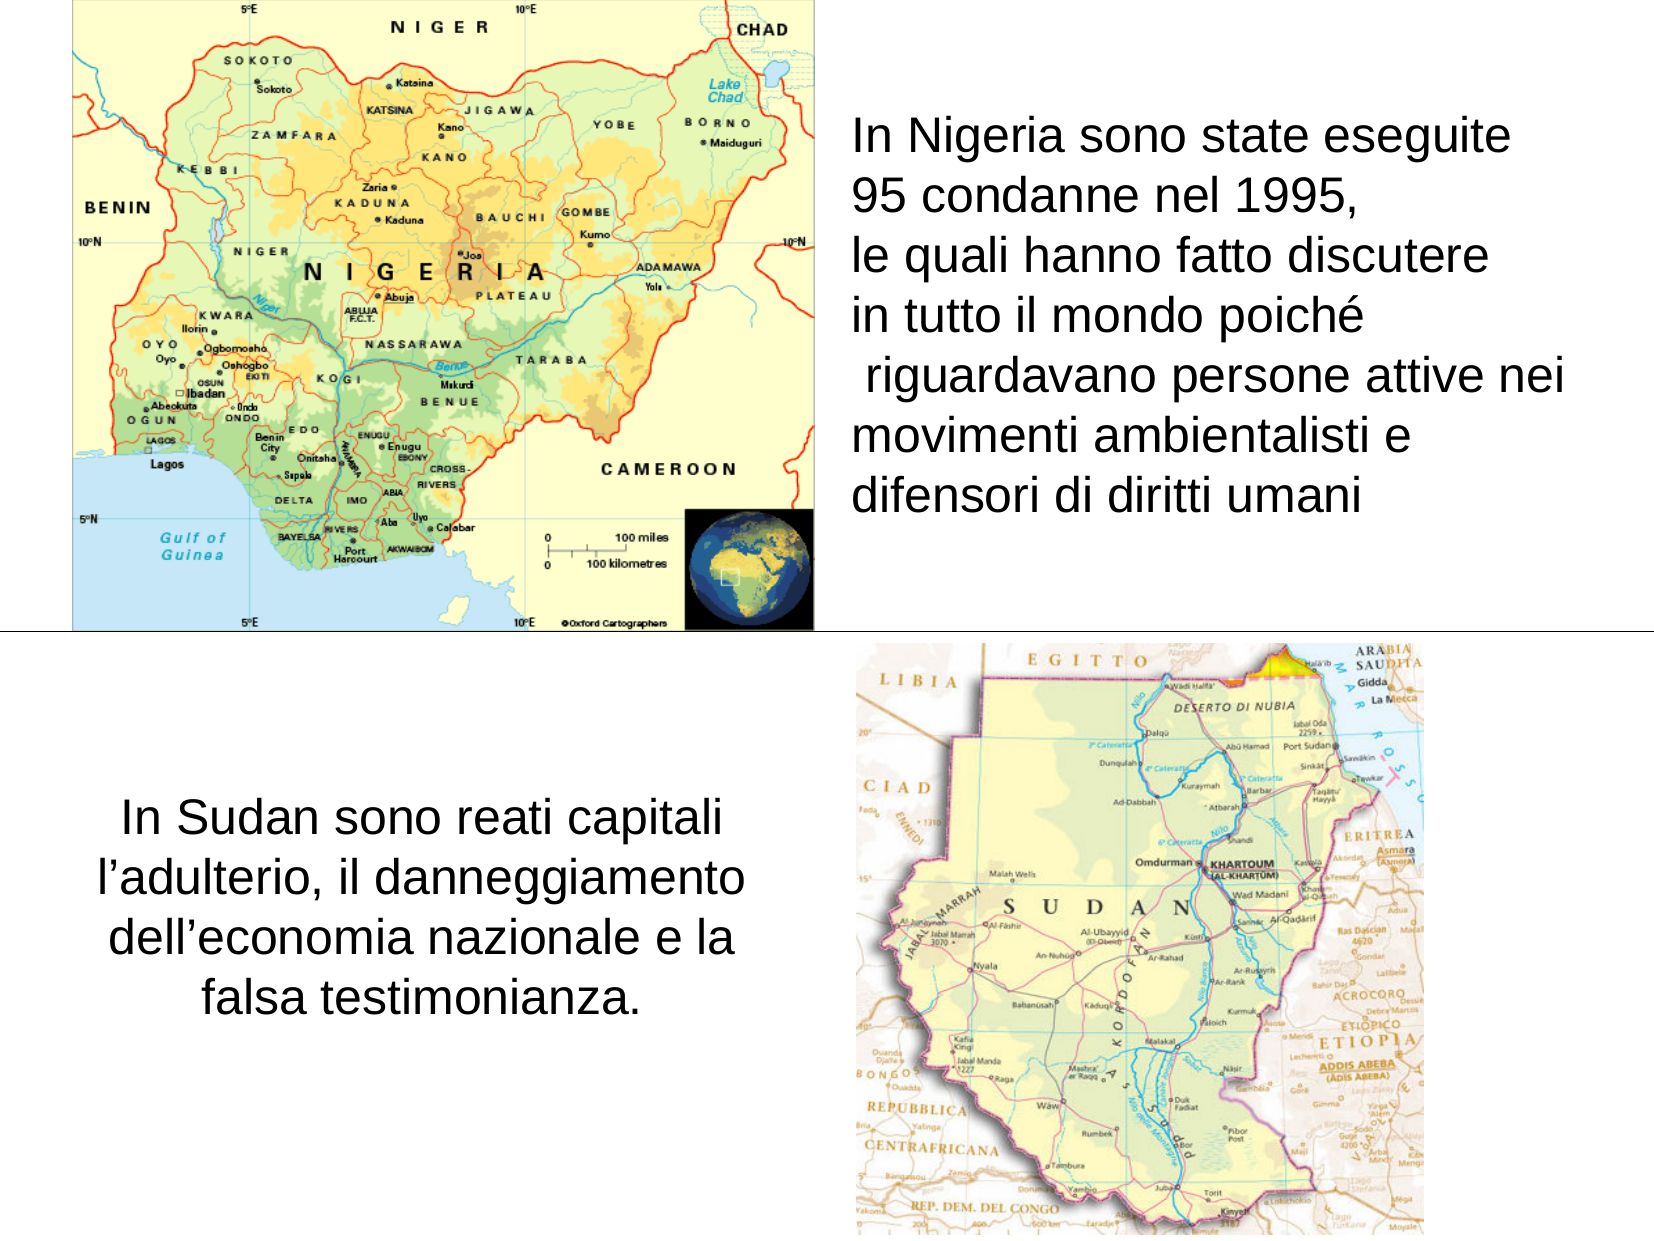

In Nigeria sono state eseguite
95 condanne nel 1995,
le quali hanno fatto discutere
in tutto il mondo poiché
 riguardavano persone attive nei
movimenti ambientalisti e
difensori di diritti umani
# In Sudan sono reati capitali l’adulterio, il danneggiamento dell’economia nazionale e la falsa testimonianza.